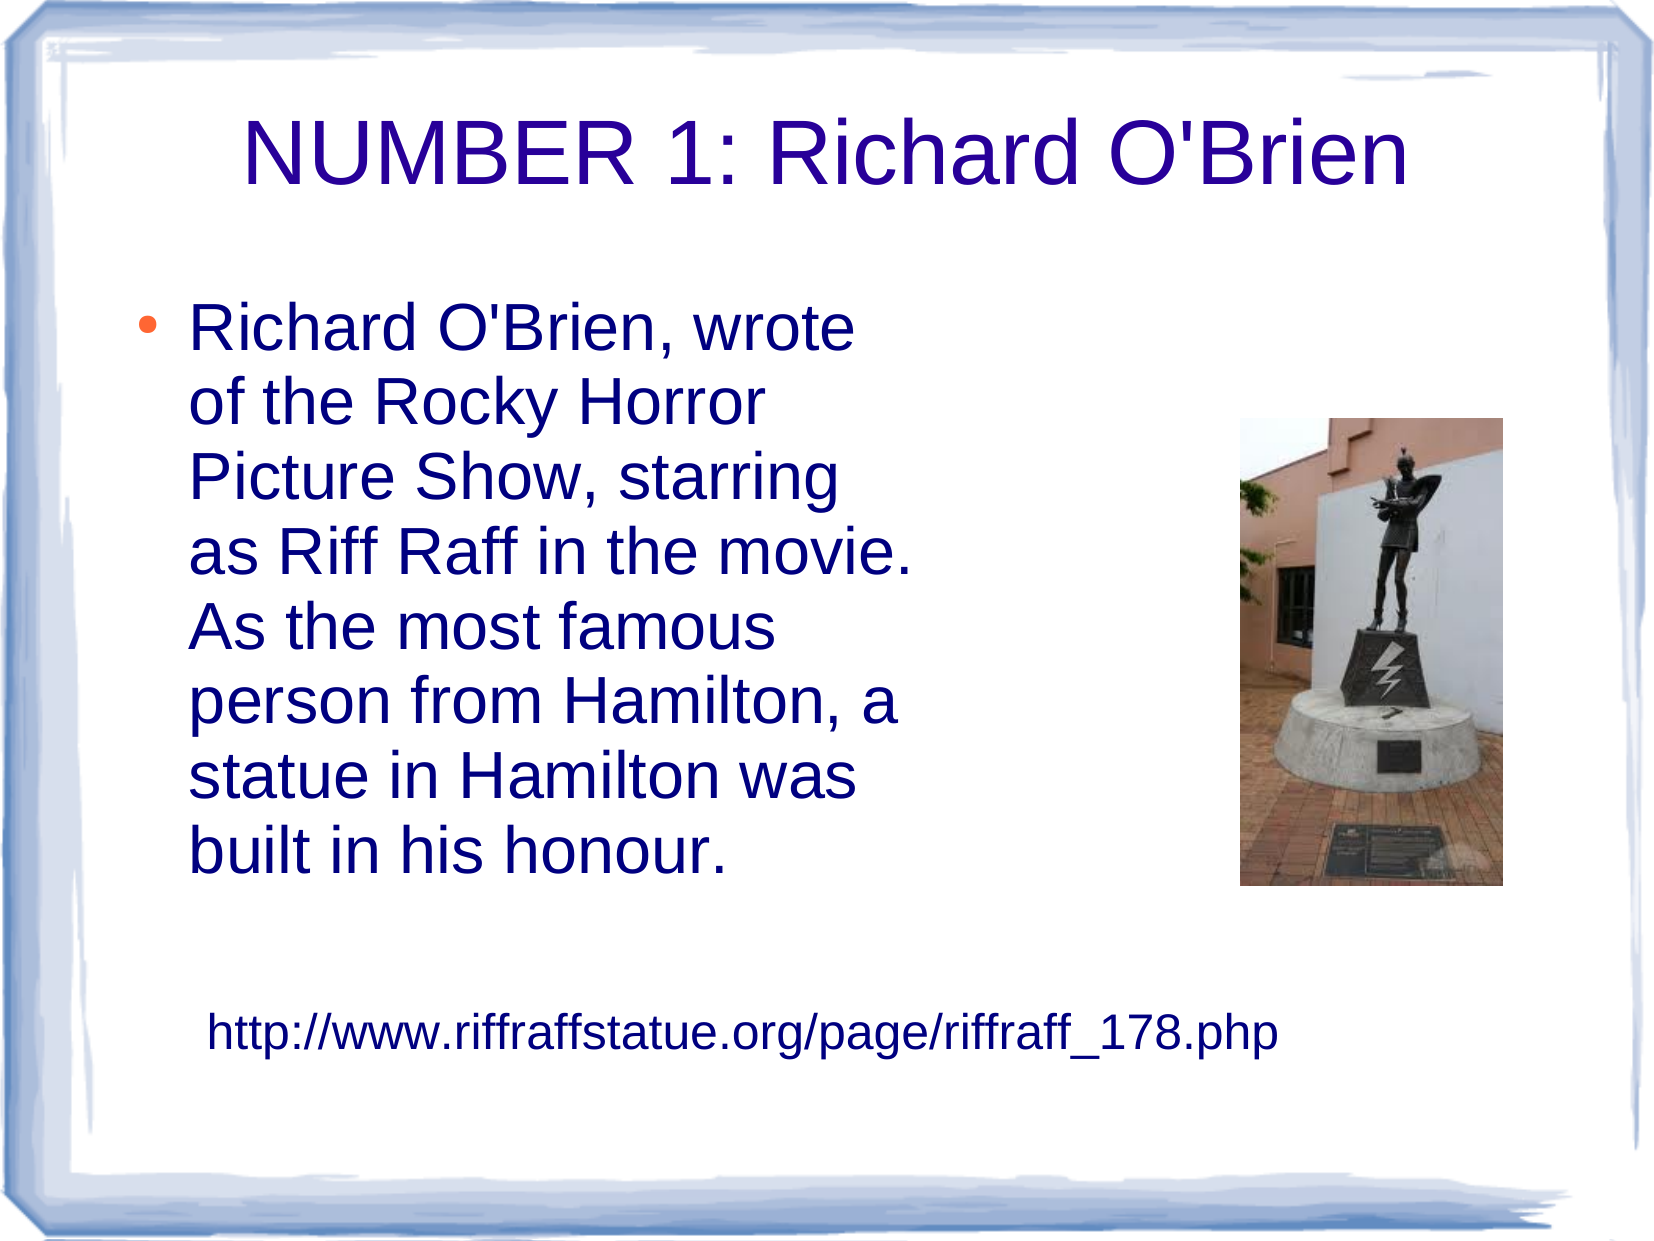

# NUMBER 1: Richard O'Brien
Richard O'Brien, wrote of the Rocky Horror Picture Show, starring as Riff Raff in the movie. As the most famous person from Hamilton, a statue in Hamilton was built in his honour.
http://www.riffraffstatue.org/page/riffraff_178.php